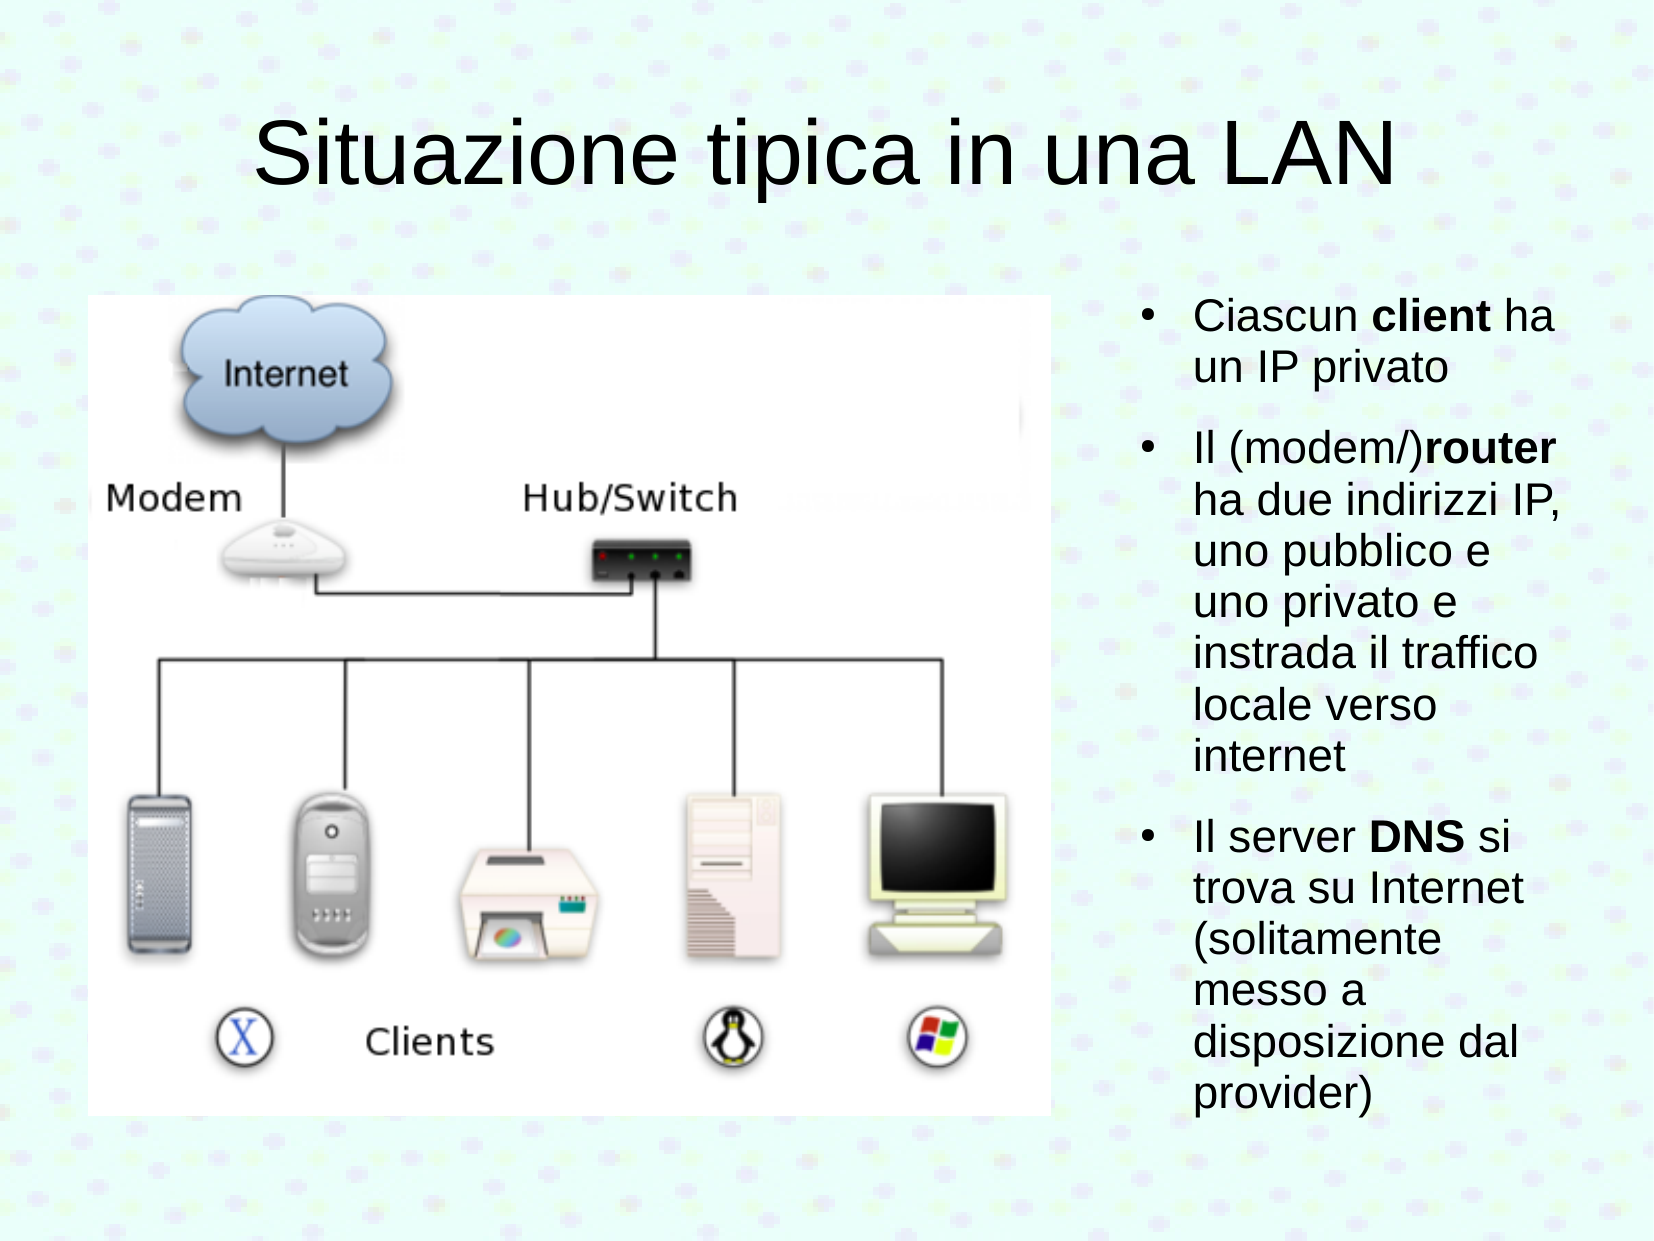

# Situazione tipica in una LAN
Ciascun client ha un IP privato
Il (modem/)router ha due indirizzi IP, uno pubblico e uno privato e instrada il traffico locale verso internet
Il server DNS si trova su Internet (solitamente messo a disposizione dal provider)